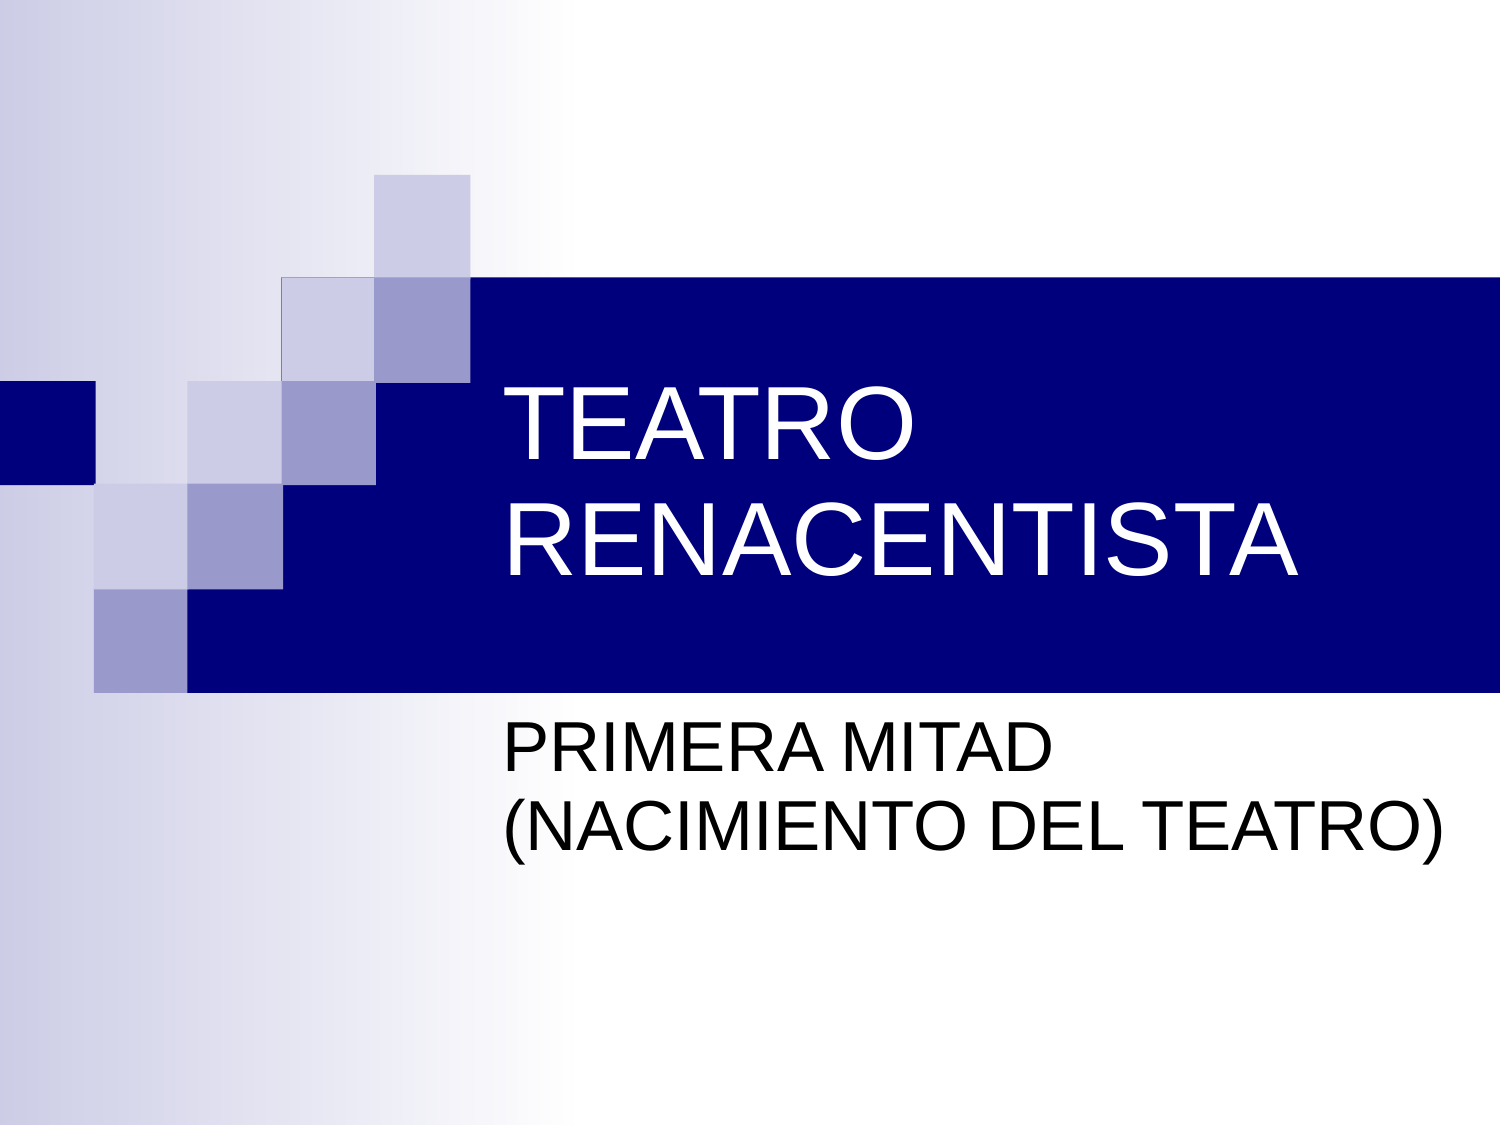

# TEATRO RENACENTISTA
PRIMERA MITAD (NACIMIENTO DEL TEATRO)